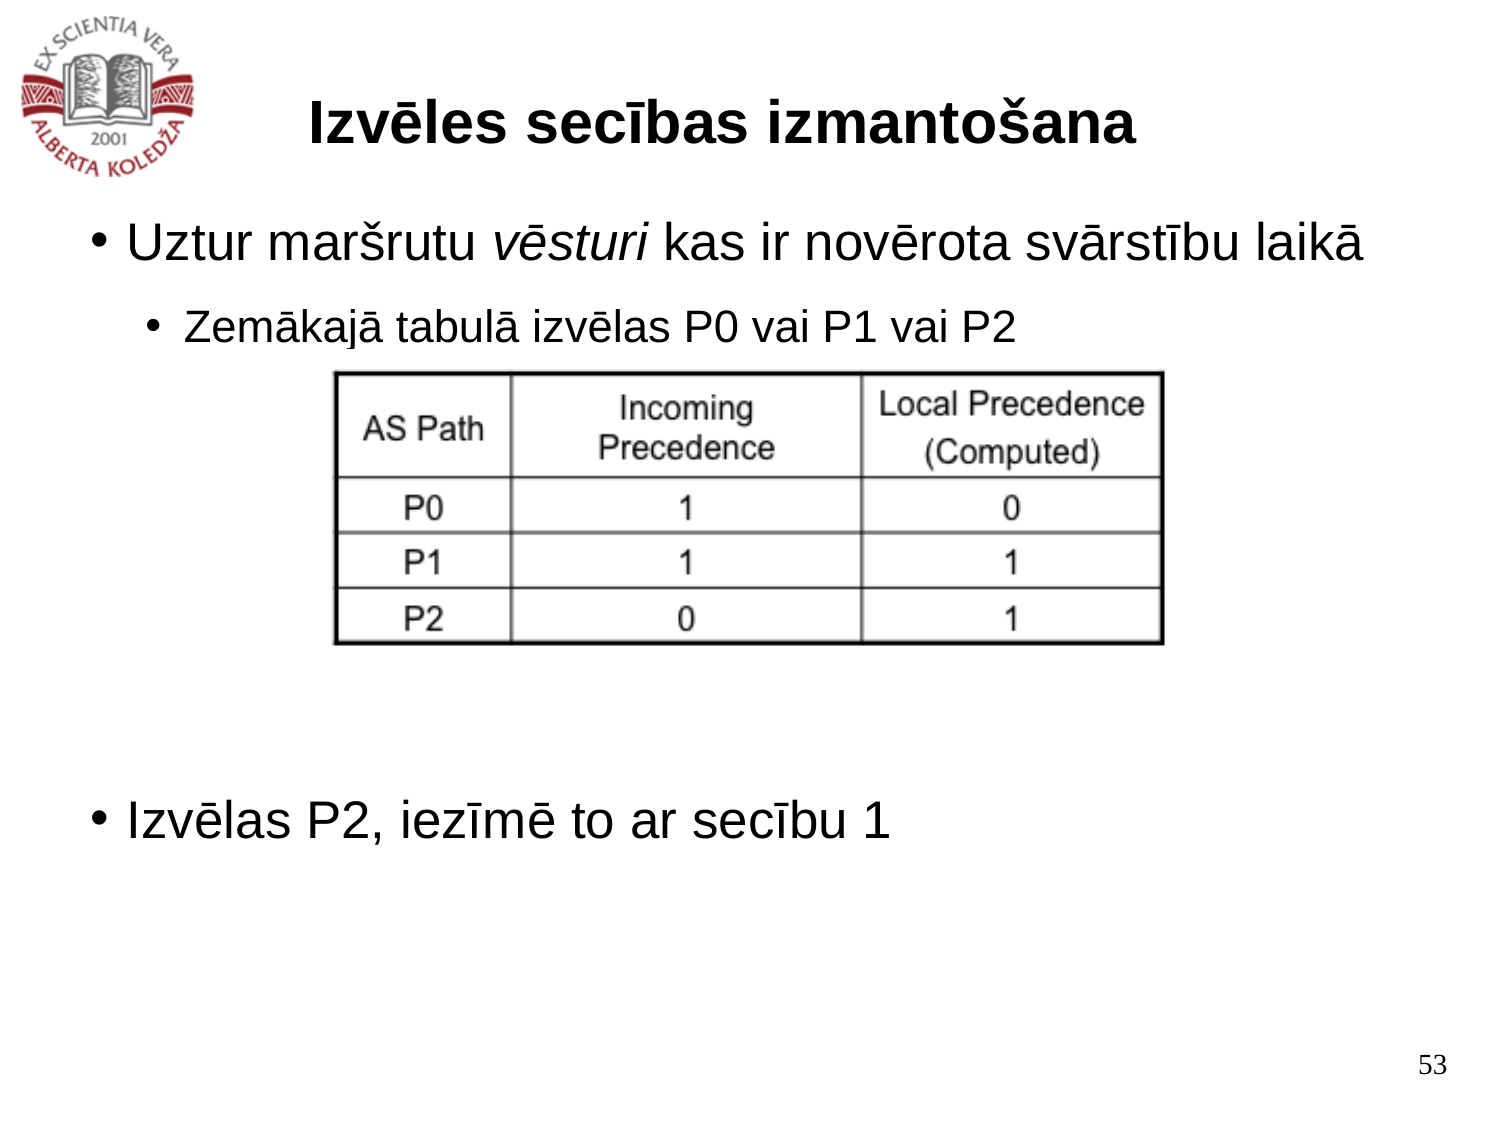

# Izvēles secības izmantošana
Uztur maršrutu vēsturi kas ir novērota svārstību laikā
Zemākajā tabulā izvēlas P0 vai P1 vai P2
Izvēlas P2, iezīmē to ar secību 1